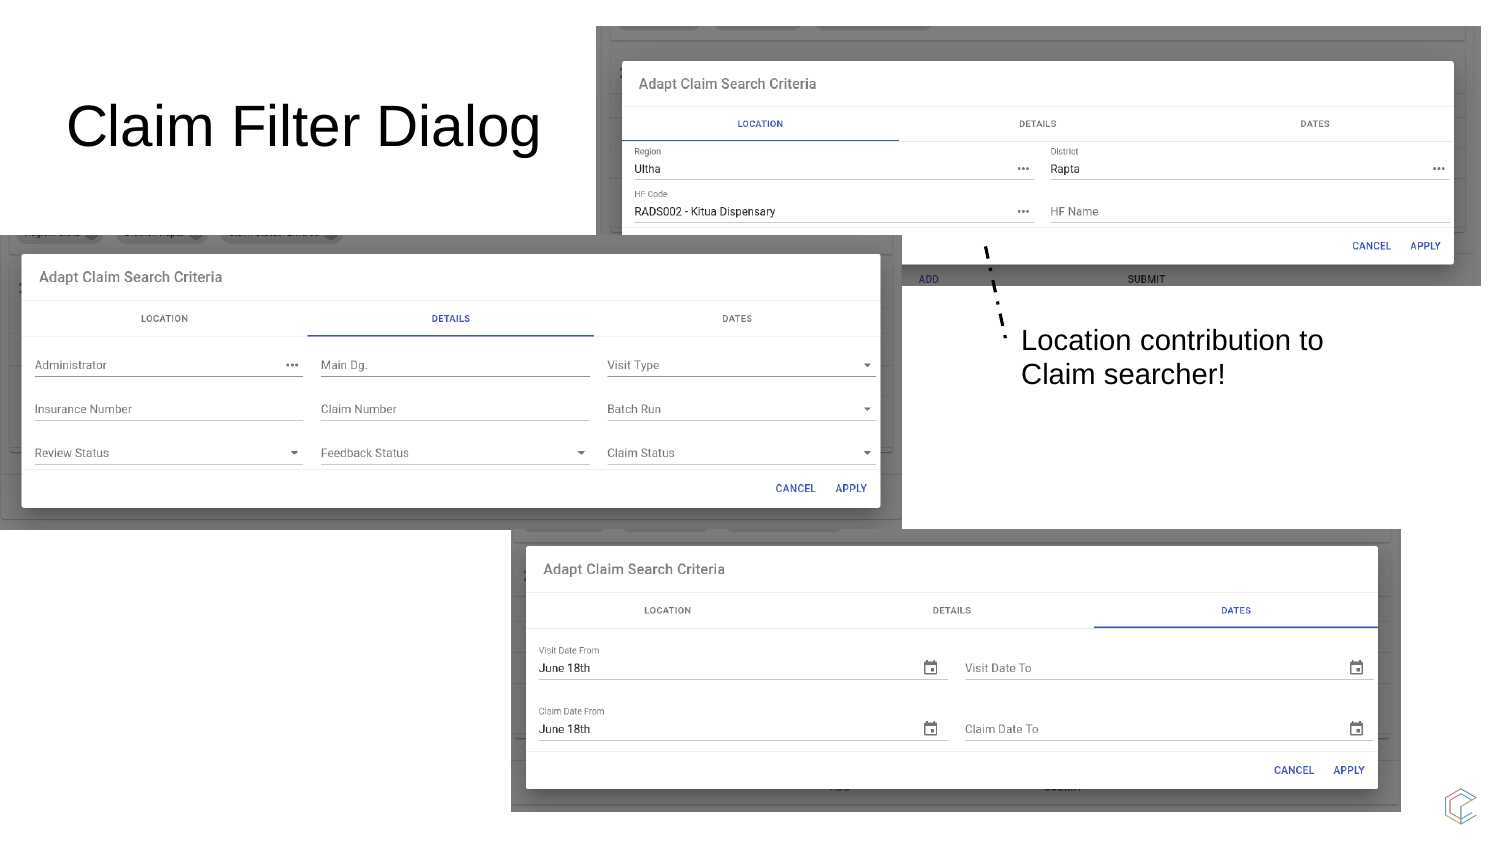

# Claim Filter Dialog
Location contribution to Claim searcher!